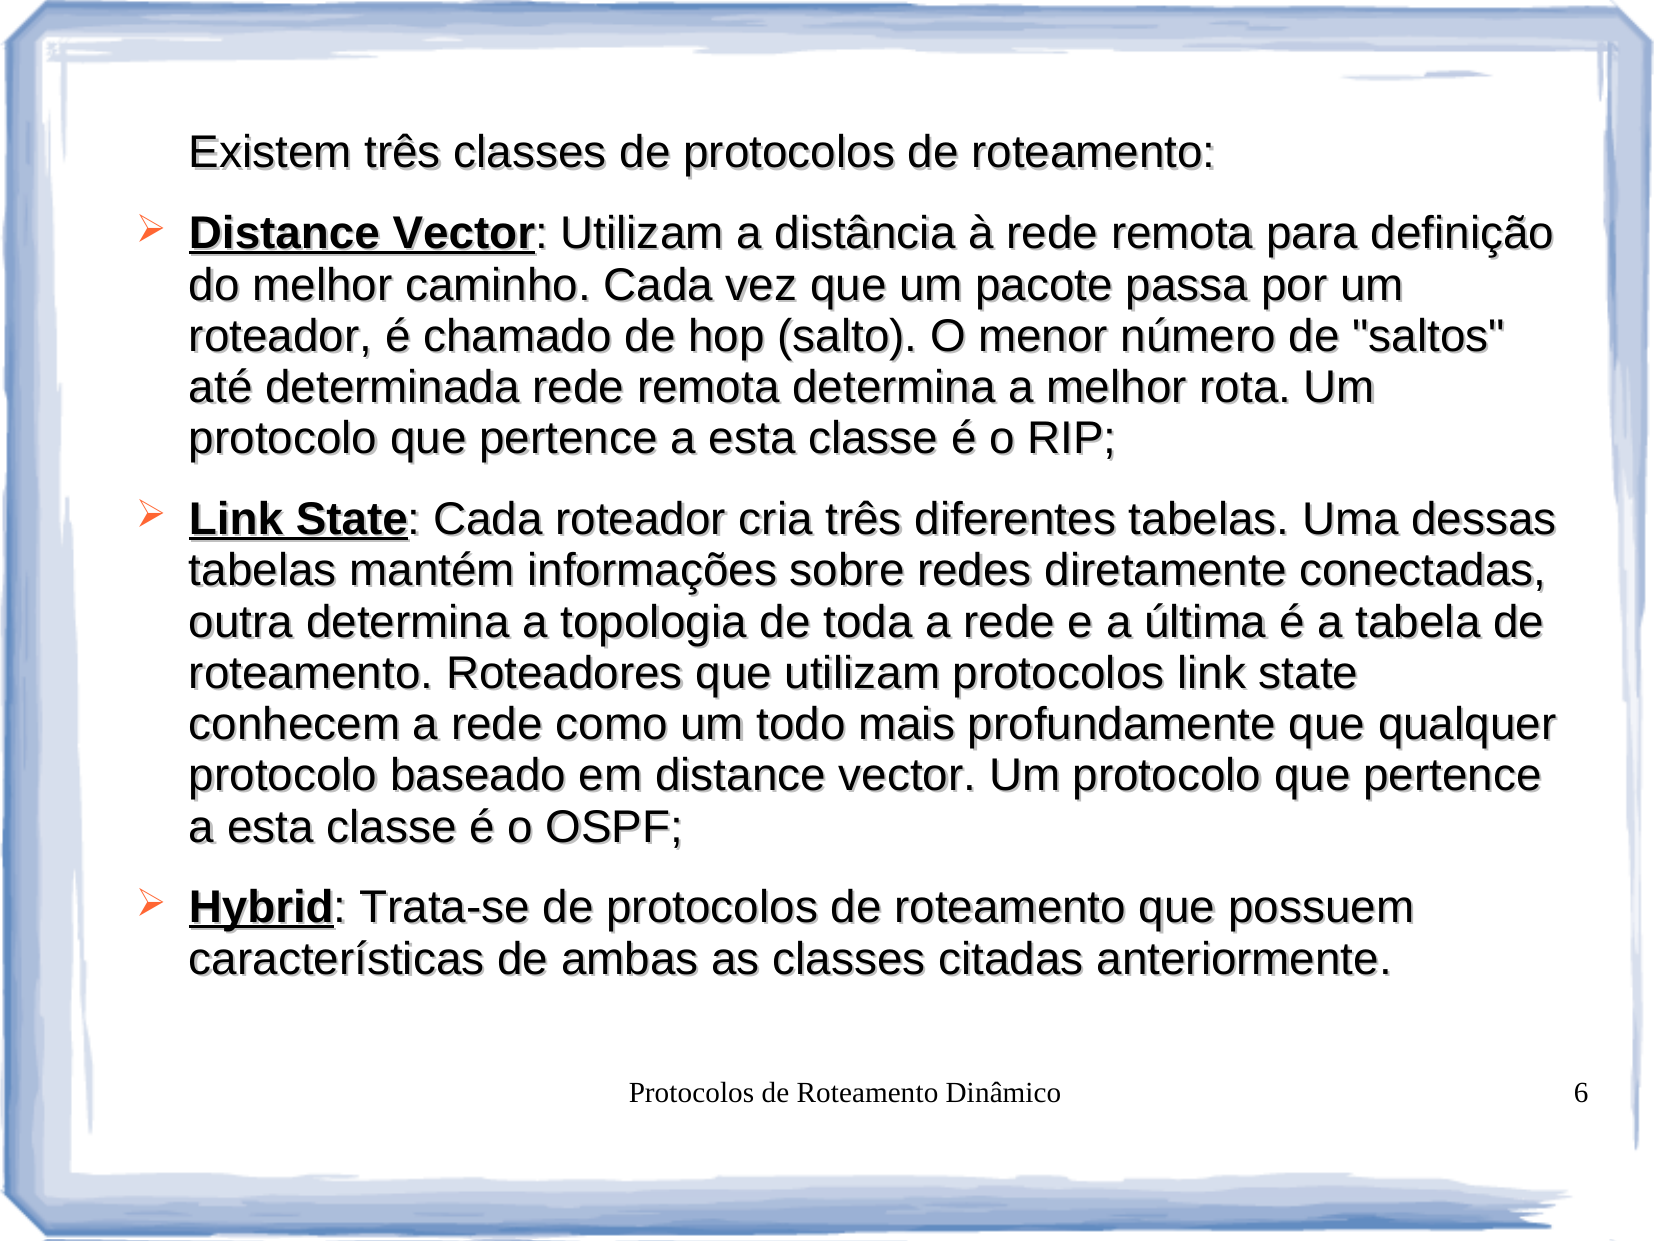

# Existem três classes de protocolos de roteamento:
Distance Vector: Utilizam a distância à rede remota para definição do melhor caminho. Cada vez que um pacote passa por um roteador, é chamado de hop (salto). O menor número de "saltos" até determinada rede remota determina a melhor rota. Um protocolo que pertence a esta classe é o RIP;
Link State: Cada roteador cria três diferentes tabelas. Uma dessas tabelas mantém informações sobre redes diretamente conectadas, outra determina a topologia de toda a rede e a última é a tabela de roteamento. Roteadores que utilizam protocolos link state conhecem a rede como um todo mais profundamente que qualquer protocolo baseado em distance vector. Um protocolo que pertence a esta classe é o OSPF;
Hybrid: Trata-se de protocolos de roteamento que possuem características de ambas as classes citadas anteriormente.
Protocolos de Roteamento Dinâmico
6